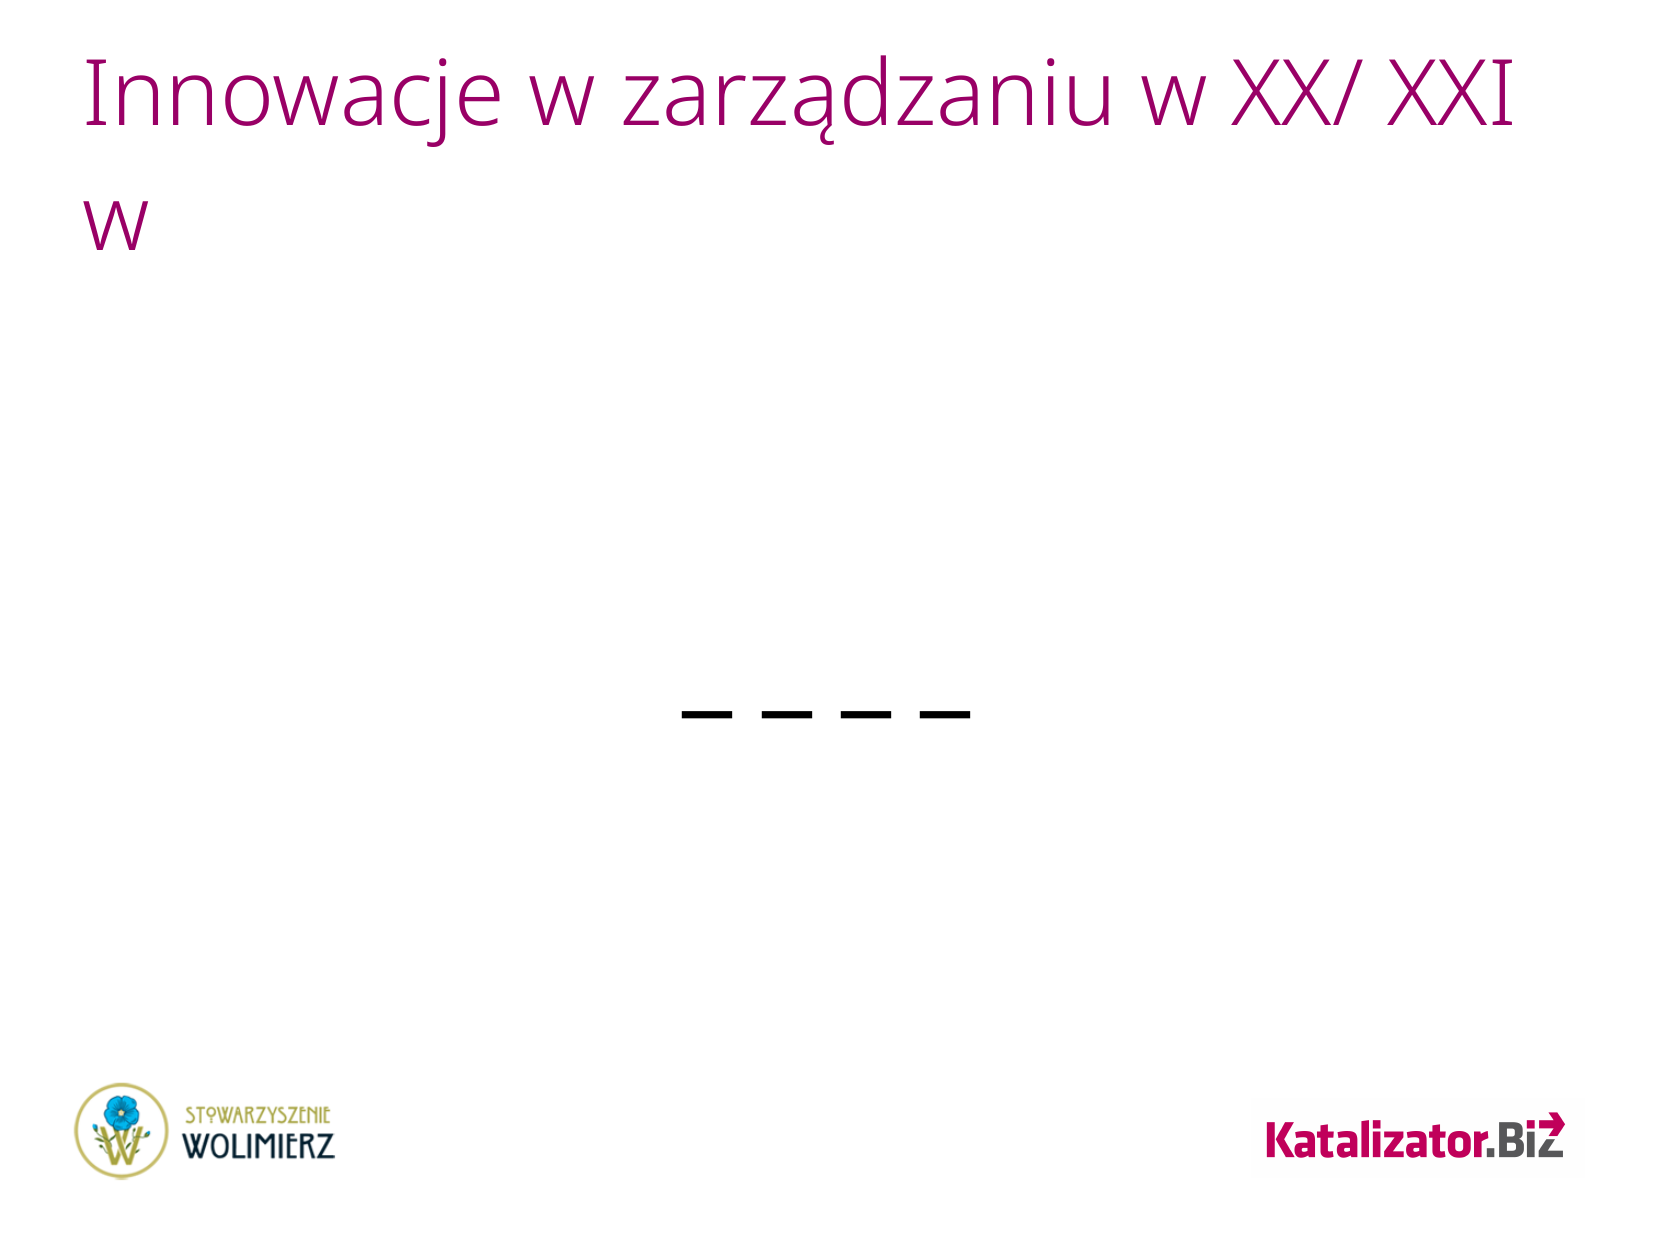

# Innowacje w zarządzaniu w XX/ XXI w
_ _ _ _